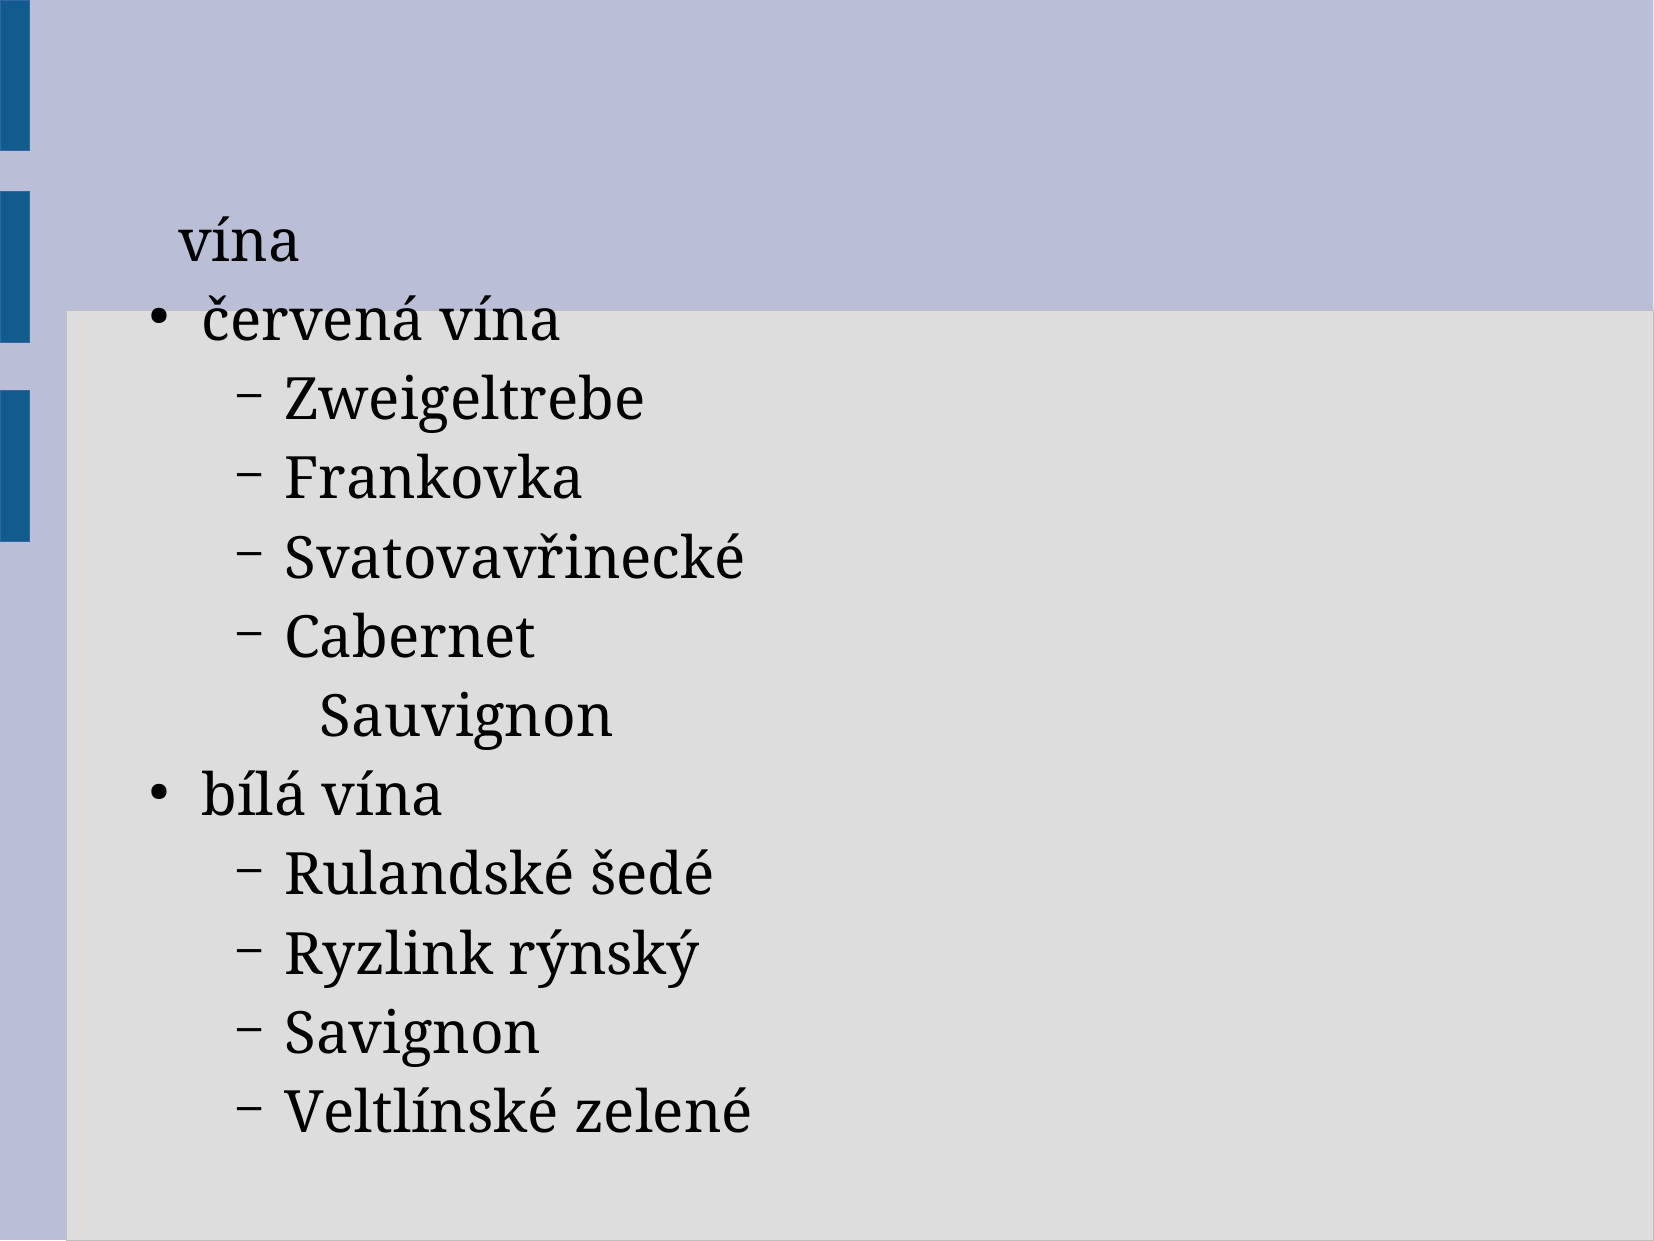

#
vína
červená vína
Zweigeltrebe
Frankovka
Svatovavřinecké
Cabernet Sauvignon
bílá vína
Rulandské šedé
Ryzlink rýnský
Savignon
Veltlínské zelené